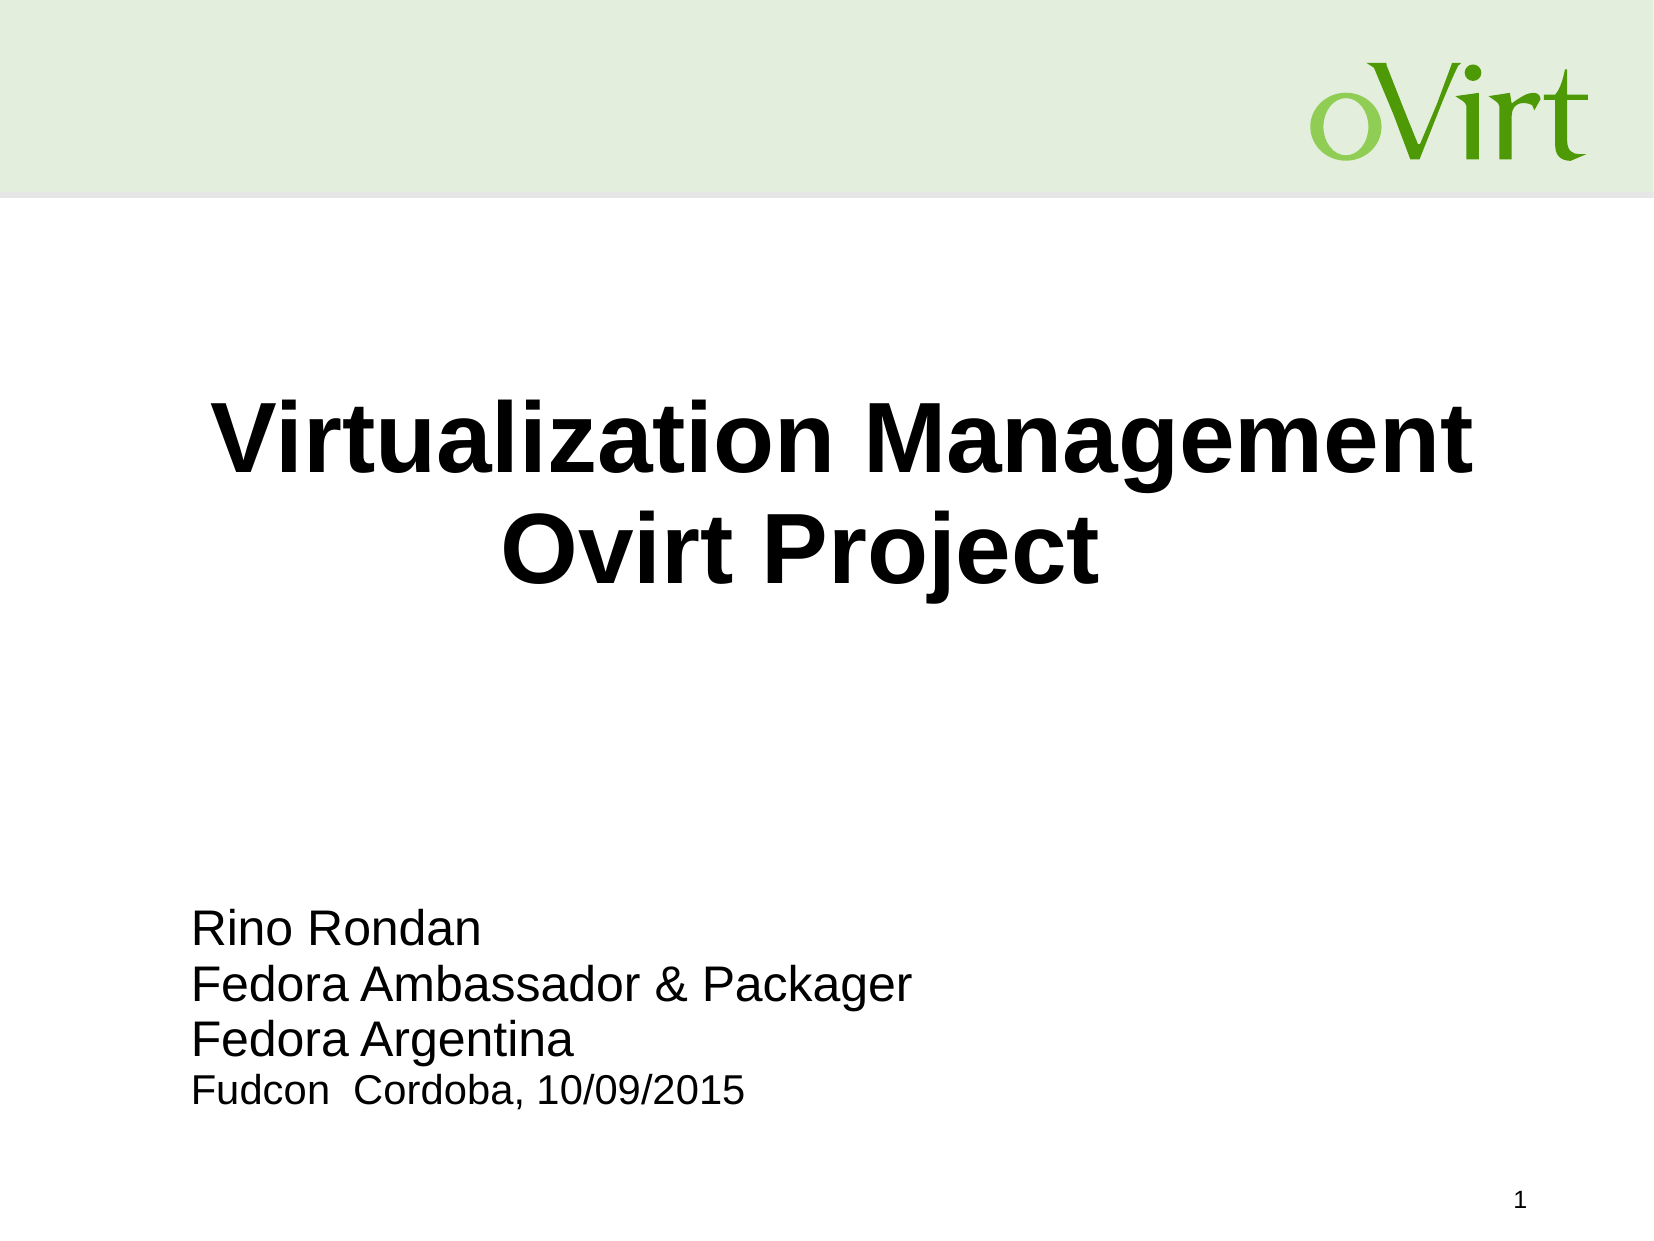

Virtualization Management
Ovirt Project
Rino Rondan
Fedora Ambassador & Packager
Fedora Argentina
Fudcon Cordoba, 10/09/2015